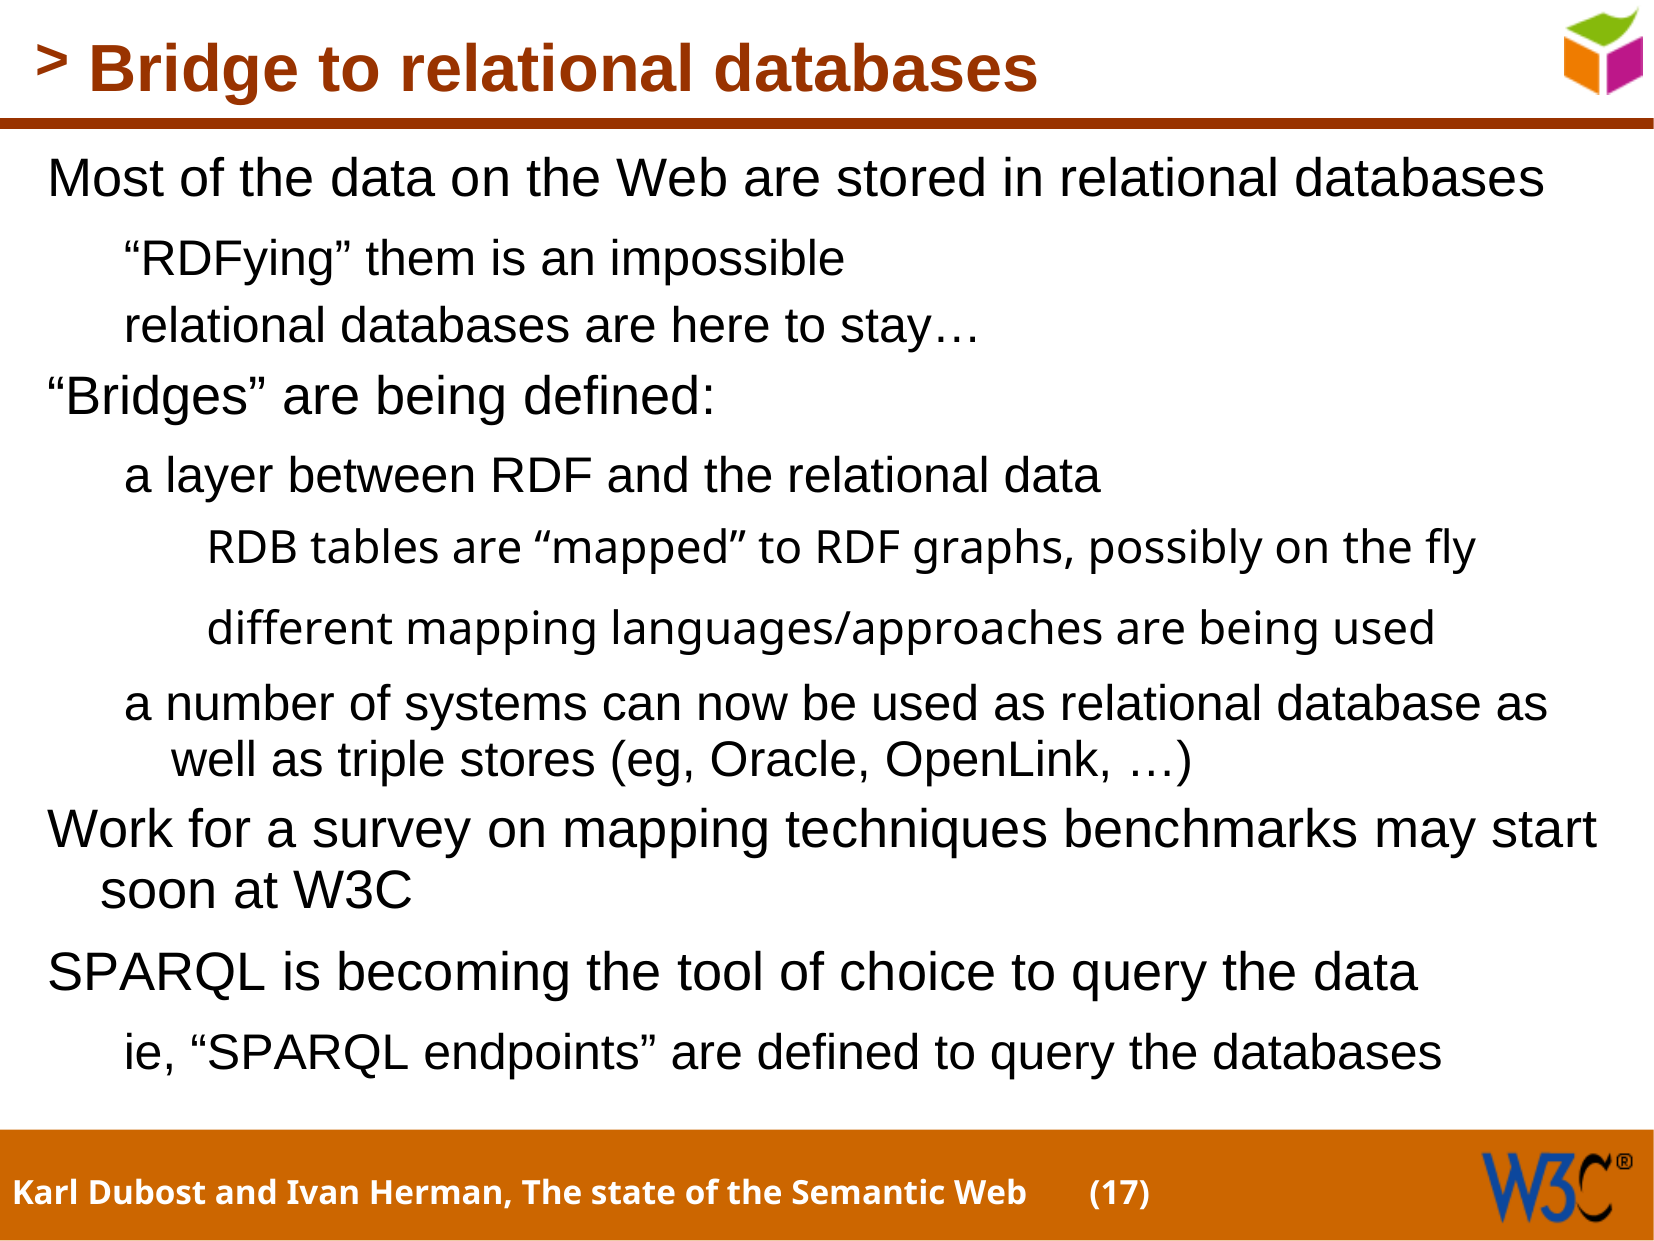

# Bridge to relational databases
Most of the data on the Web are stored in relational databases
“RDFying” them is an impossible
relational databases are here to stay…
“Bridges” are being defined:
a layer between RDF and the relational data
RDB tables are “mapped” to RDF graphs, possibly on the fly
different mapping languages/approaches are being used
a number of systems can now be used as relational database as well as triple stores (eg, Oracle, OpenLink, …)
Work for a survey on mapping techniques benchmarks may start soon at W3C
SPARQL is becoming the tool of choice to query the data
ie, “SPARQL endpoints” are defined to query the databases